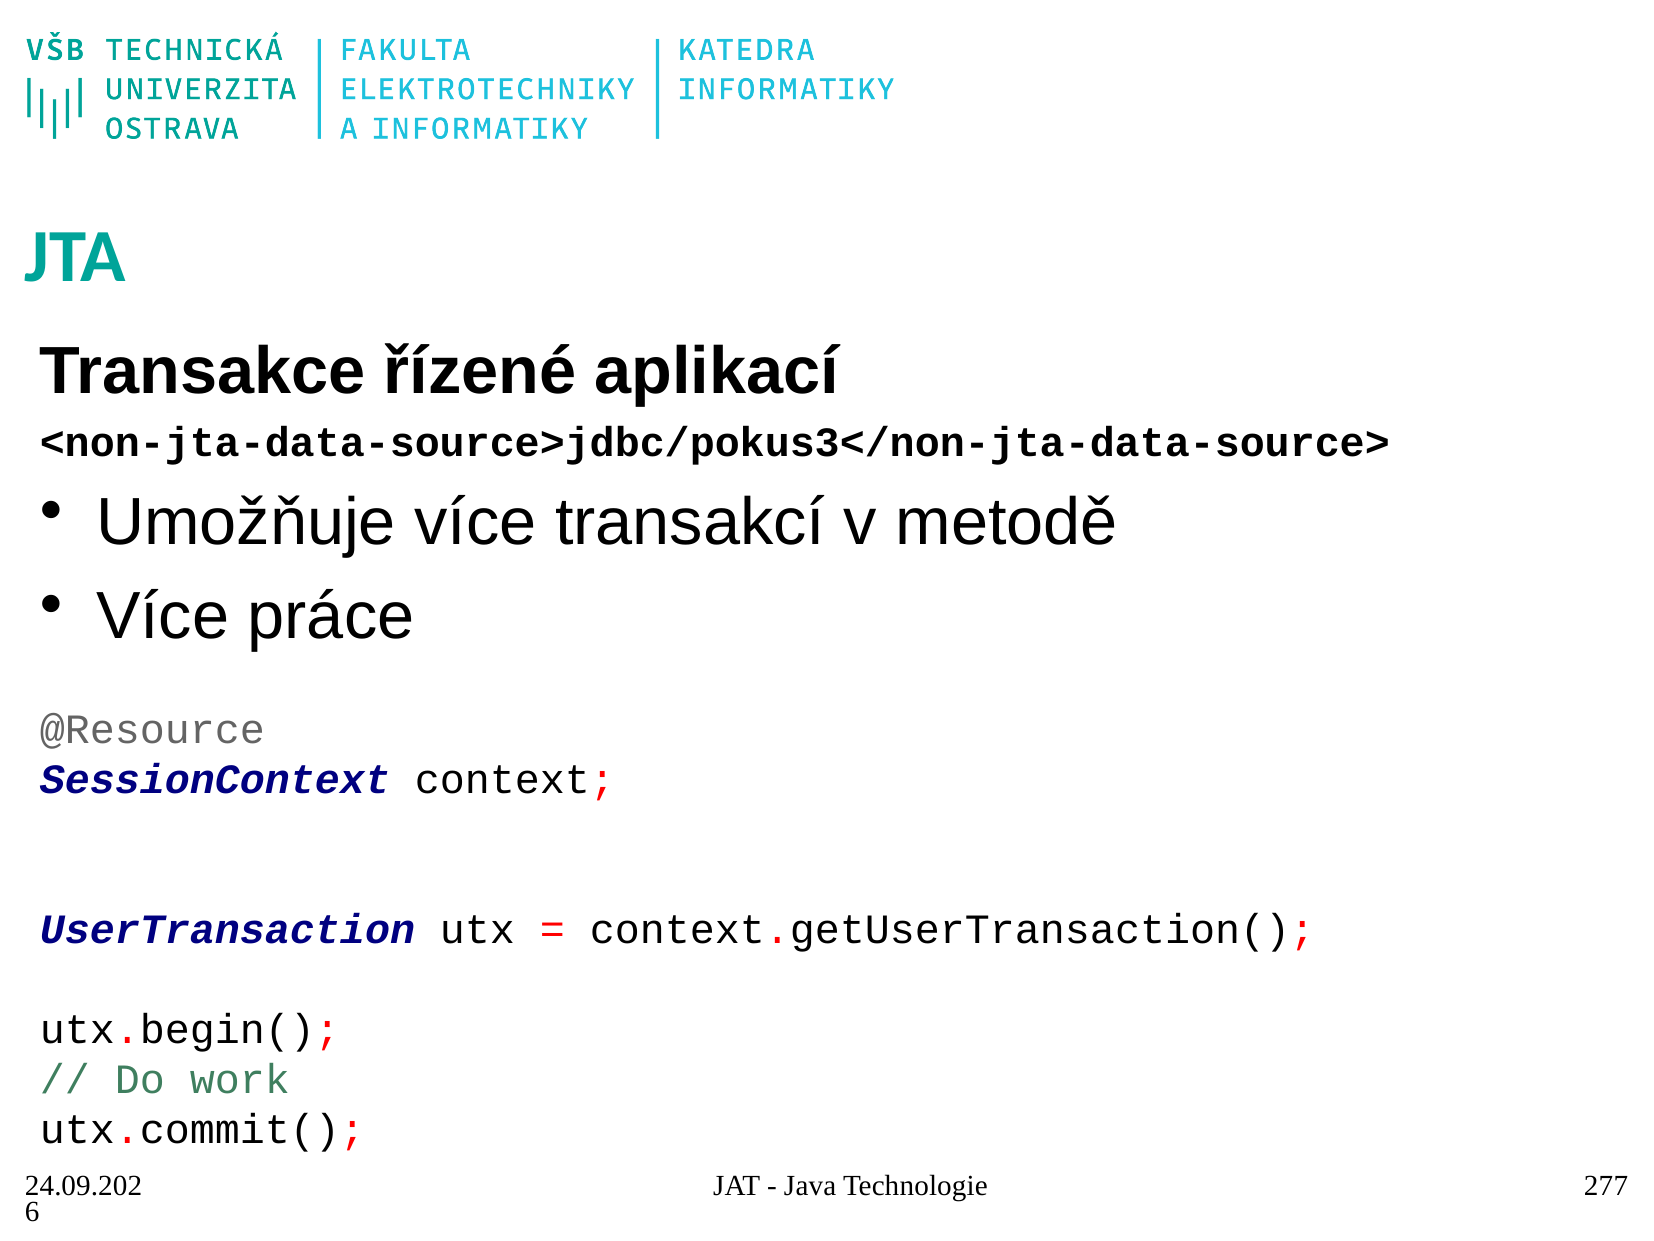

JTA
# Transakce řízené aplikací
<non-jta-data-source>jdbc/pokus3</non-jta-data-source>
Umožňuje více transakcí v metodě
Více práce
@Resource
SessionContext context;
UserTransaction utx = context.getUserTransaction();
utx.begin();
// Do work
utx.commit();
JAT - Java Technologie
277